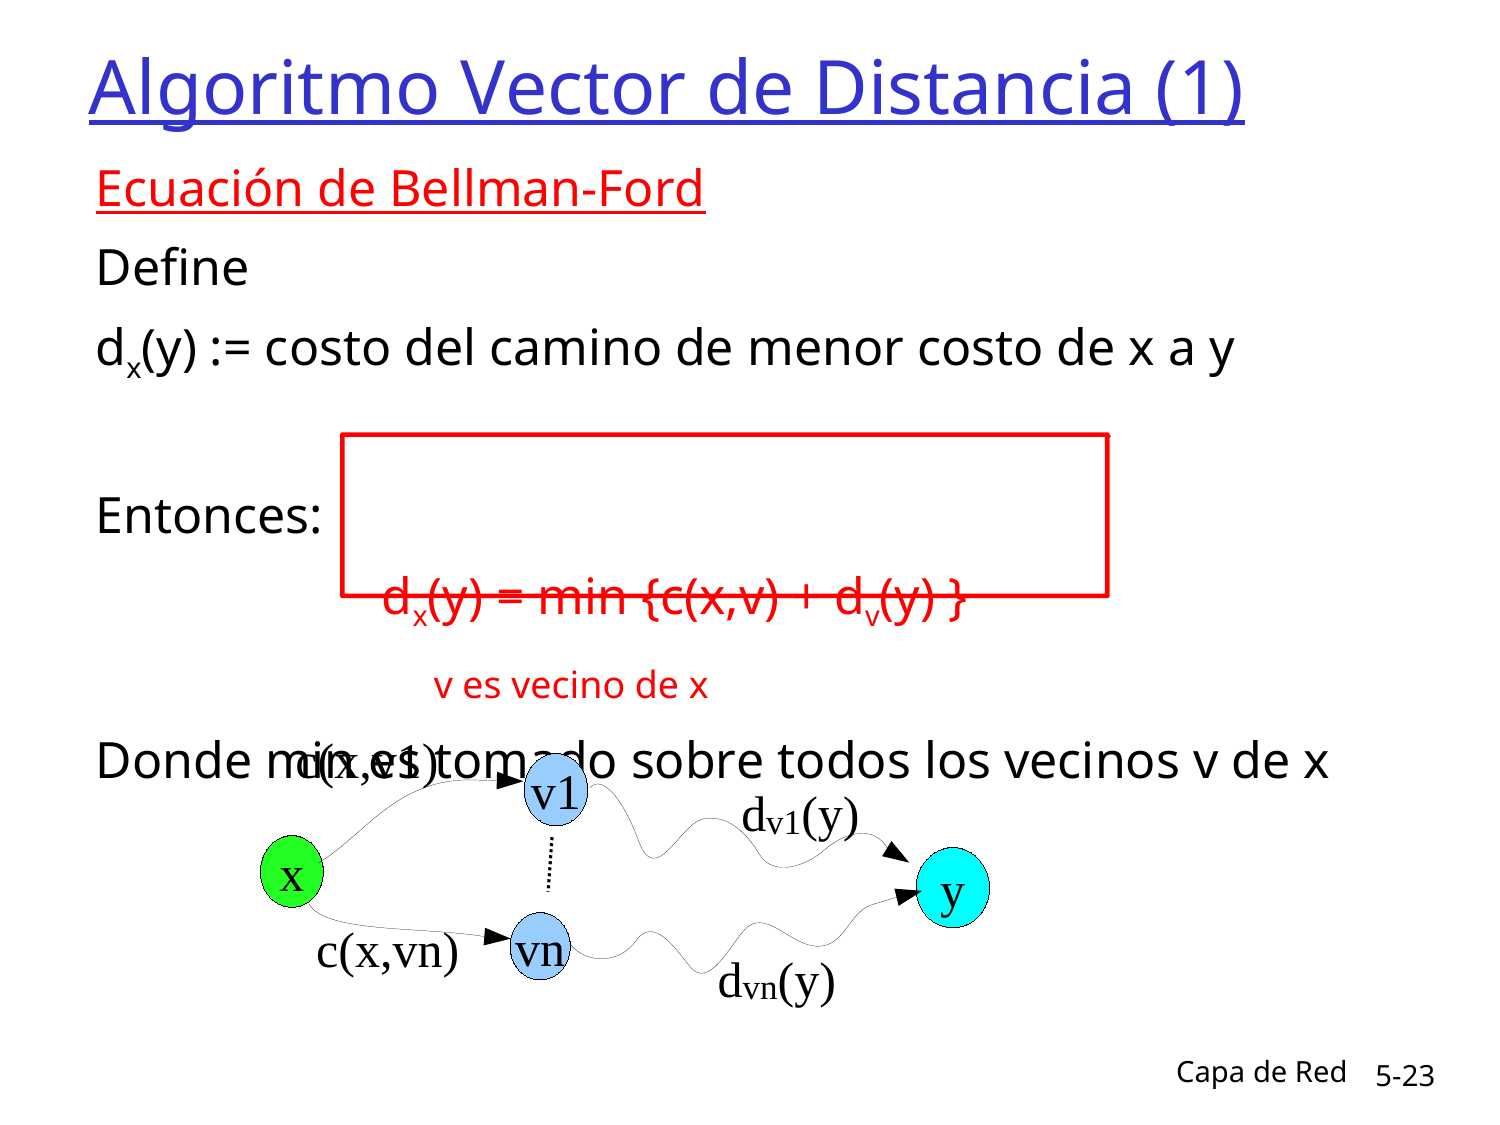

# Algoritmo Vector de Distancia (1)
Ecuación de Bellman-Ford
Define
dx(y) := costo del camino de menor costo de x a y
Entonces:
 dx(y) = min {c(x,v) + dv(y) }
 v es vecino de x
Donde min es tomado sobre todos los vecinos v de x
c(x,v1)
v1
dv1(y)
x
y
c(x,vn)
vn
dvn(y)